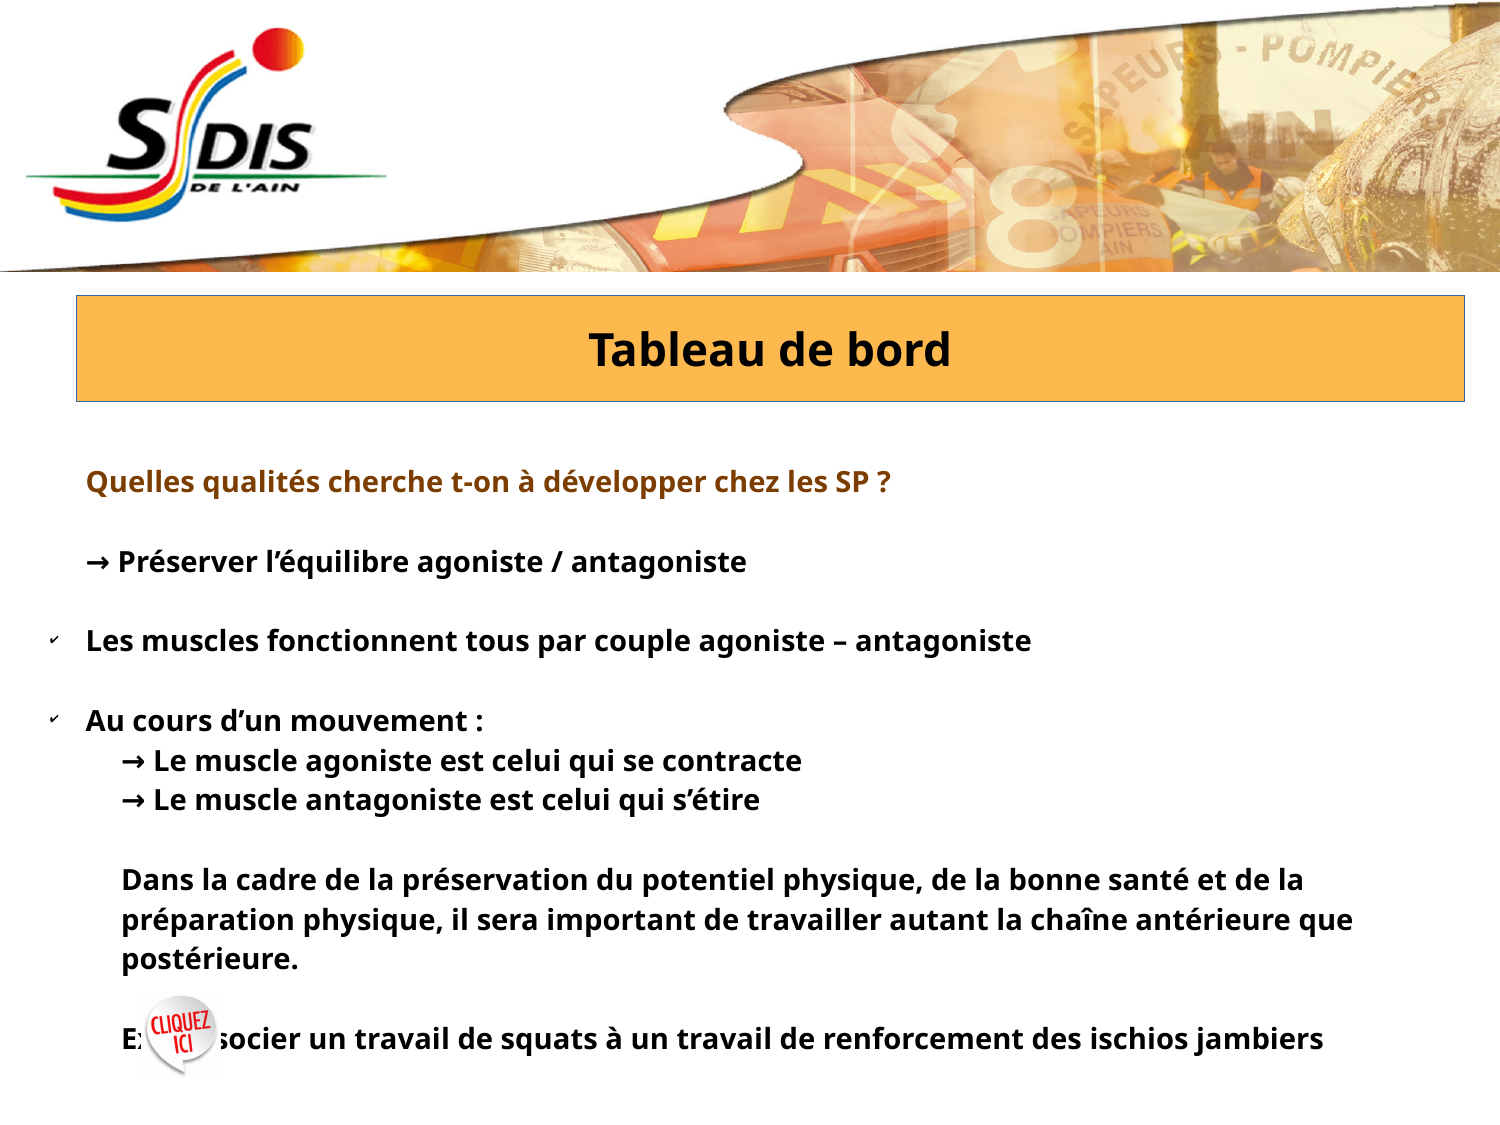

Tableau de bord
Quelles qualités cherche t-on à développer chez les SP ?
→ Préserver l’équilibre agoniste / antagoniste
Les muscles fonctionnent tous par couple agoniste – antagoniste
Au cours d’un mouvement :
→ Le muscle agoniste est celui qui se contracte
→ Le muscle antagoniste est celui qui s’étire
Dans la cadre de la préservation du potentiel physique, de la bonne santé et de la préparation physique, il sera important de travailler autant la chaîne antérieure que postérieure.
Ex : 	Associer un travail de squats à un travail de renforcement des ischios jambiers
Vidéo Agoniste - antagoniste